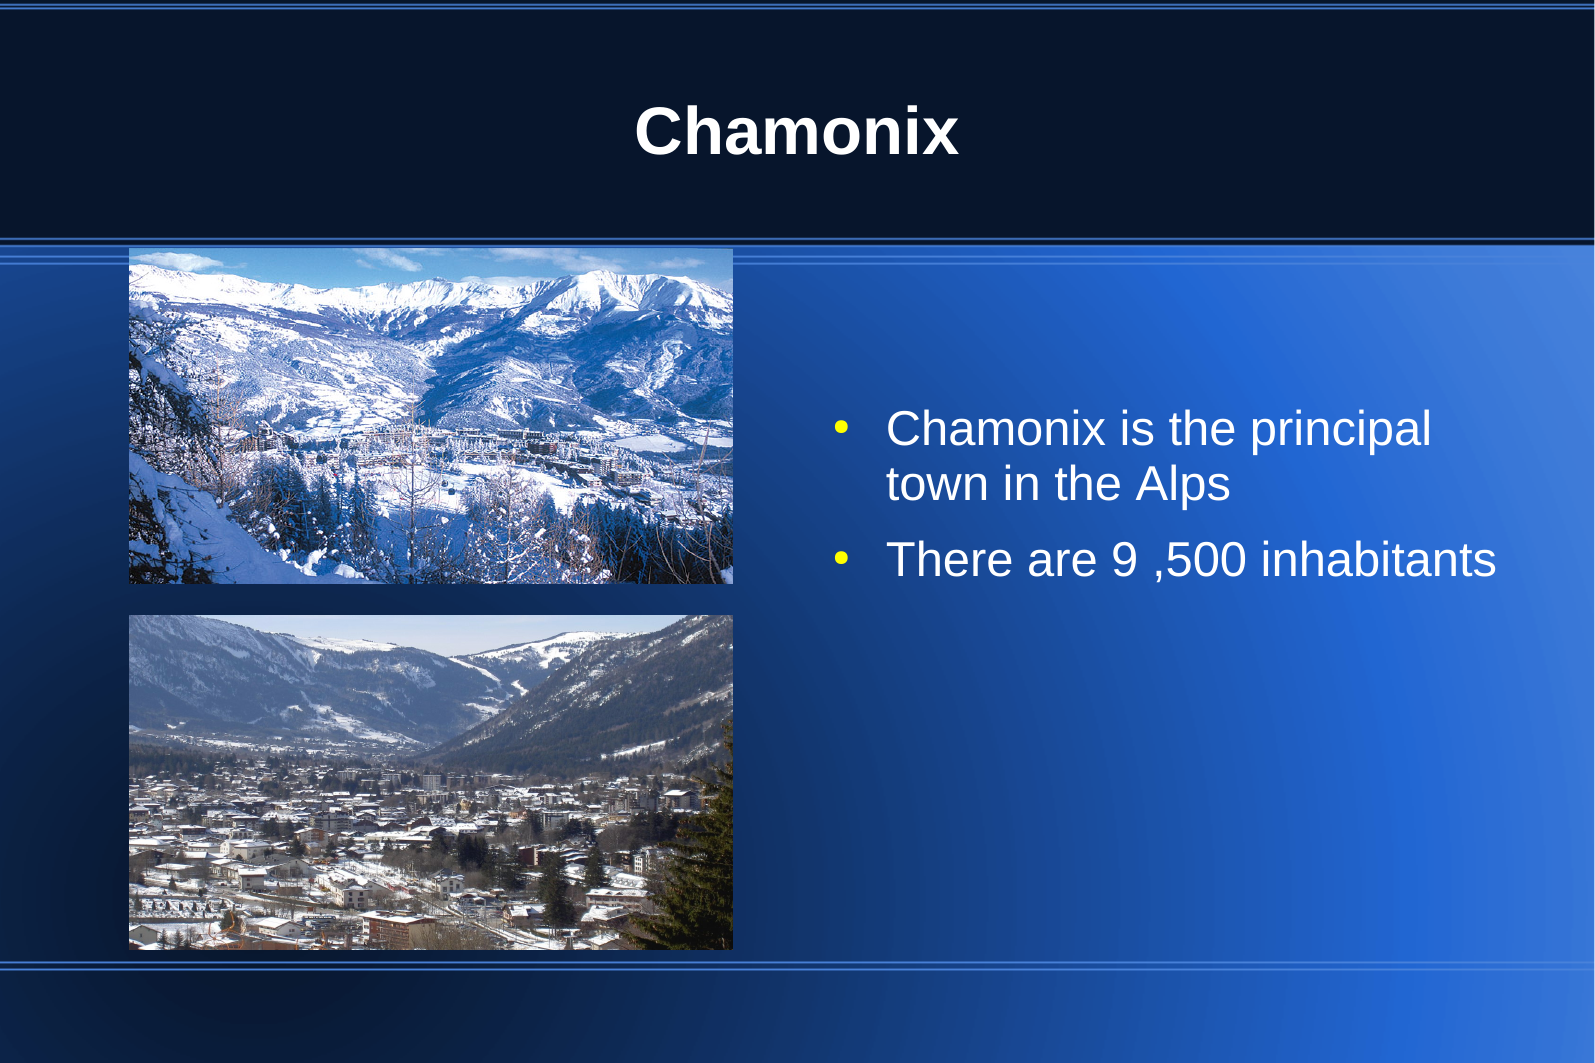

# Chamonix
Chamonix is the principal town in the Alps
There are 9 ,500 inhabitants